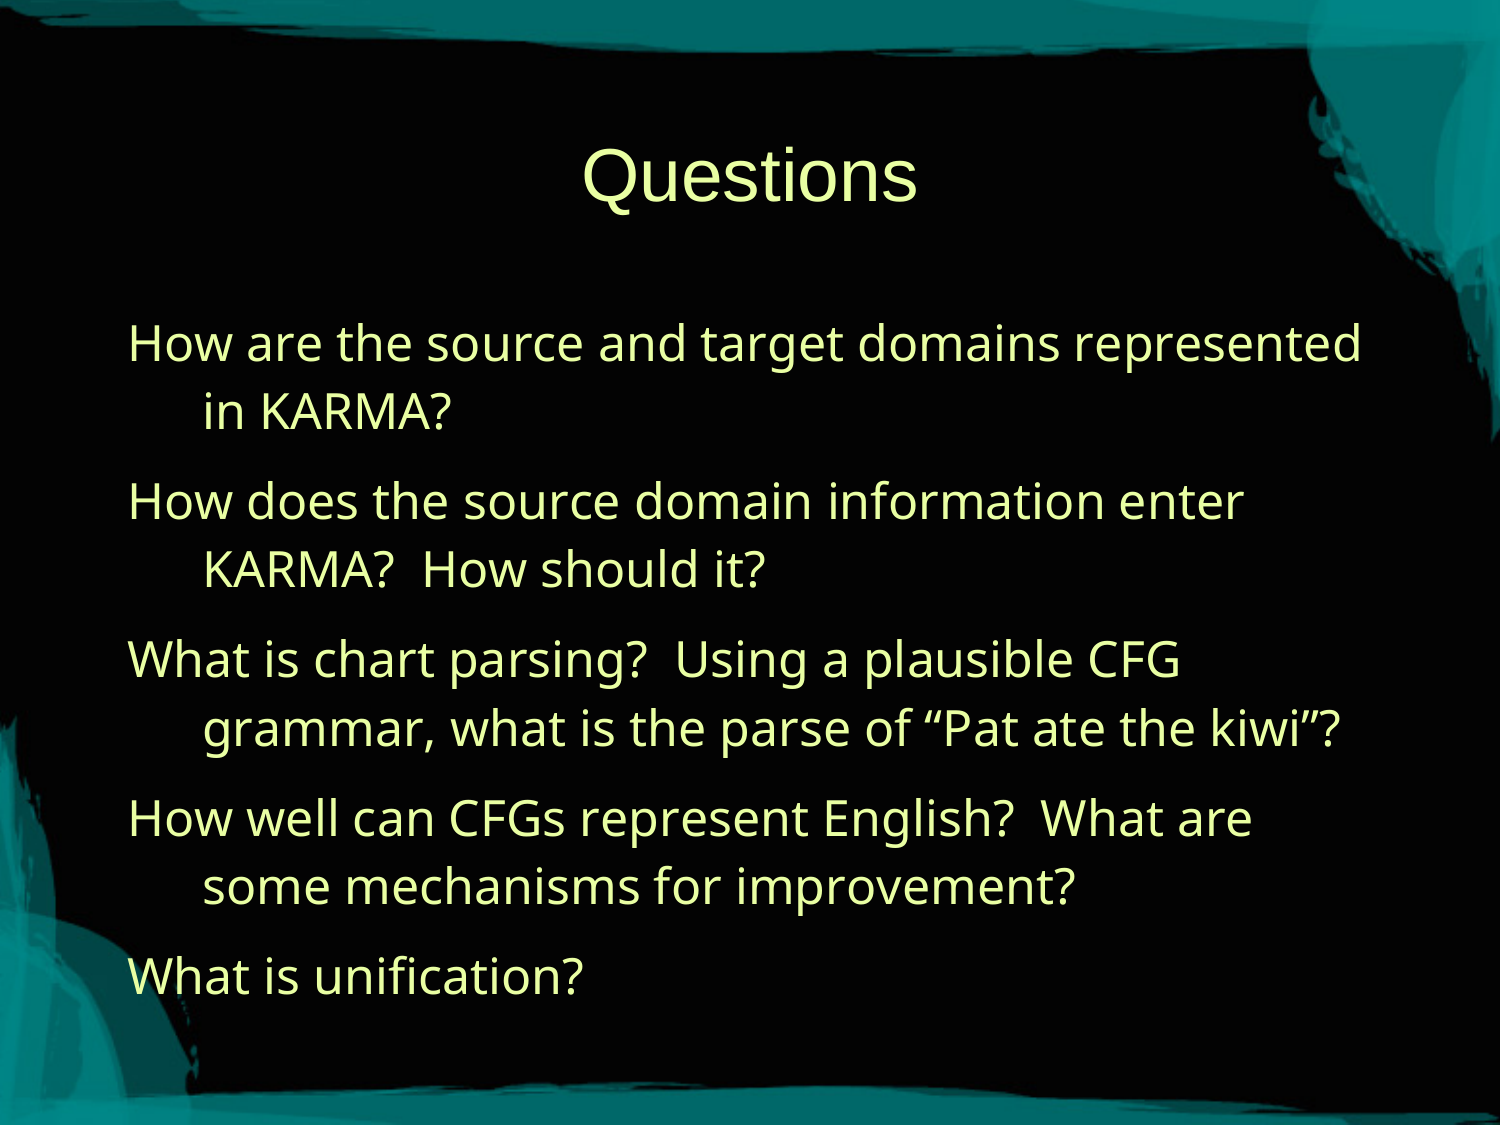

# Questions
How are the source and target domains represented in KARMA?
How does the source domain information enter KARMA? How should it?
What is chart parsing? Using a plausible CFG grammar, what is the parse of “Pat ate the kiwi”?
How well can CFGs represent English? What are some mechanisms for improvement?
What is unification?